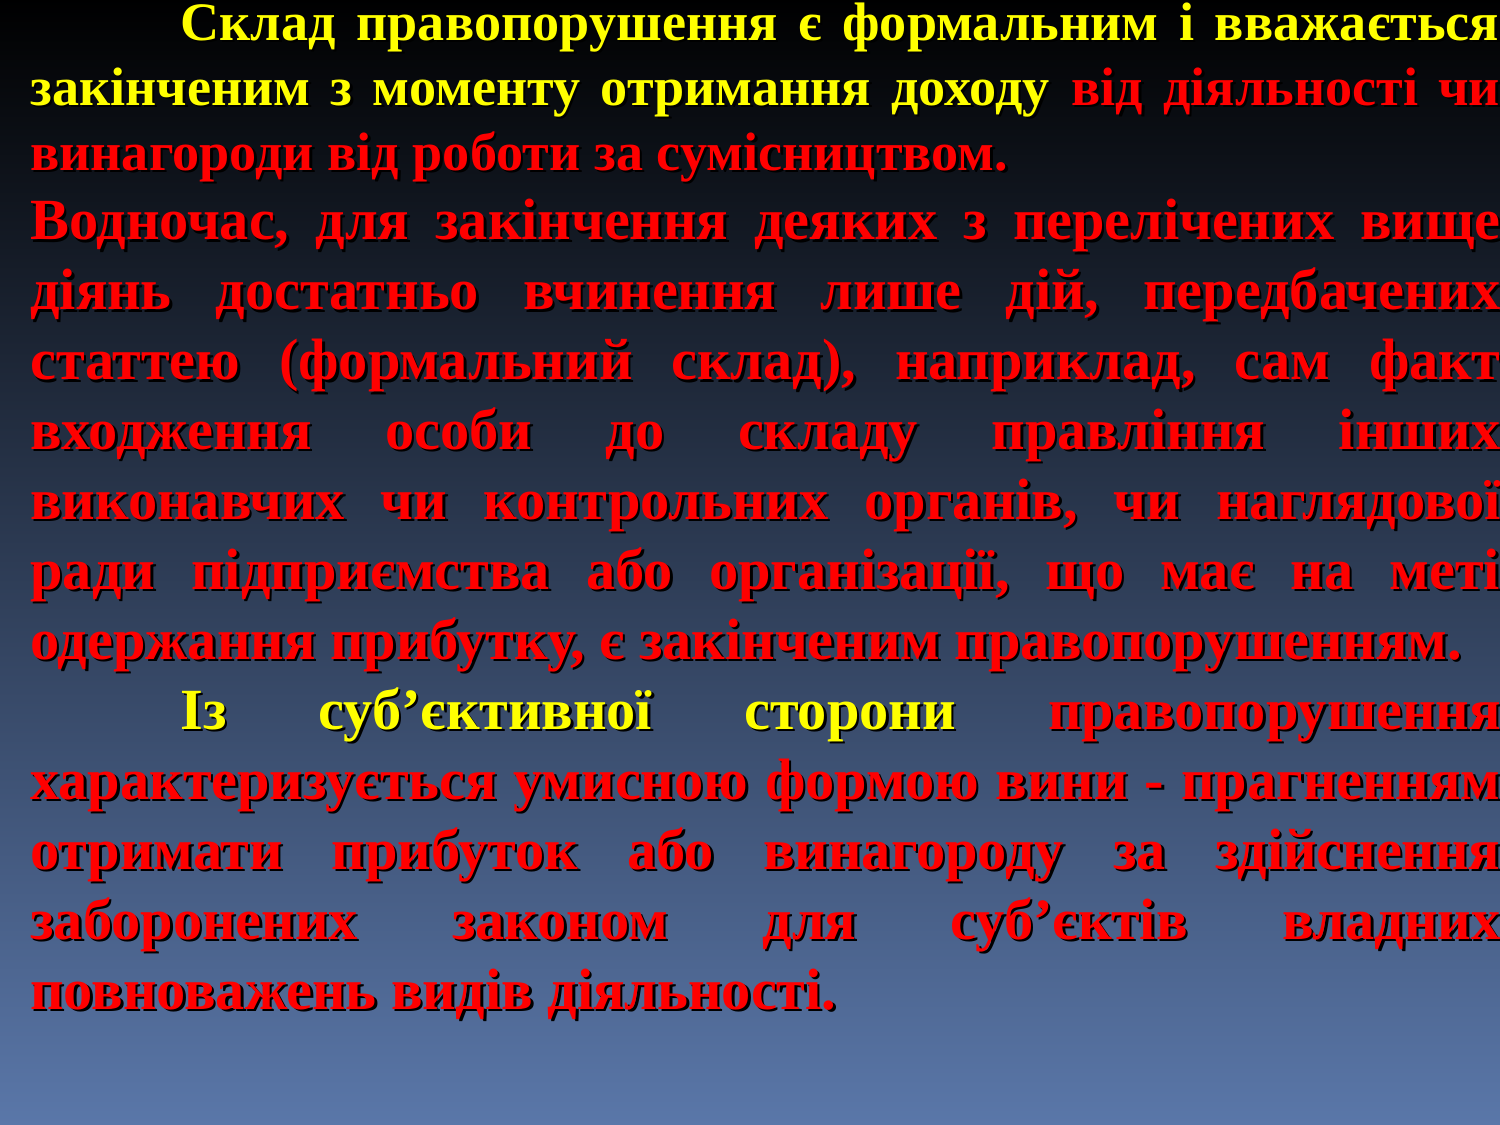

Склад правопорушення є формальним і вважається закінченим з моменту отримання доходу від діяльності чи винагороди від роботи за сумісництвом.
Водночас, для закінчення деяких з перелічених вище діянь достатньо вчинення лише дій, передбачених статтею (формальний склад), наприклад, сам факт входження особи до складу правління інших виконавчих чи контрольних органів, чи наглядової ради підприємства або організації, що має на меті одержання прибутку, є закінченим правопорушенням.
	Із суб’єктивної сторони правопорушення характеризується умисною формою вини - прагненням отримати прибуток або винагороду за здійснення заборонених законом для суб’єктів владних повноважень видів діяльності.